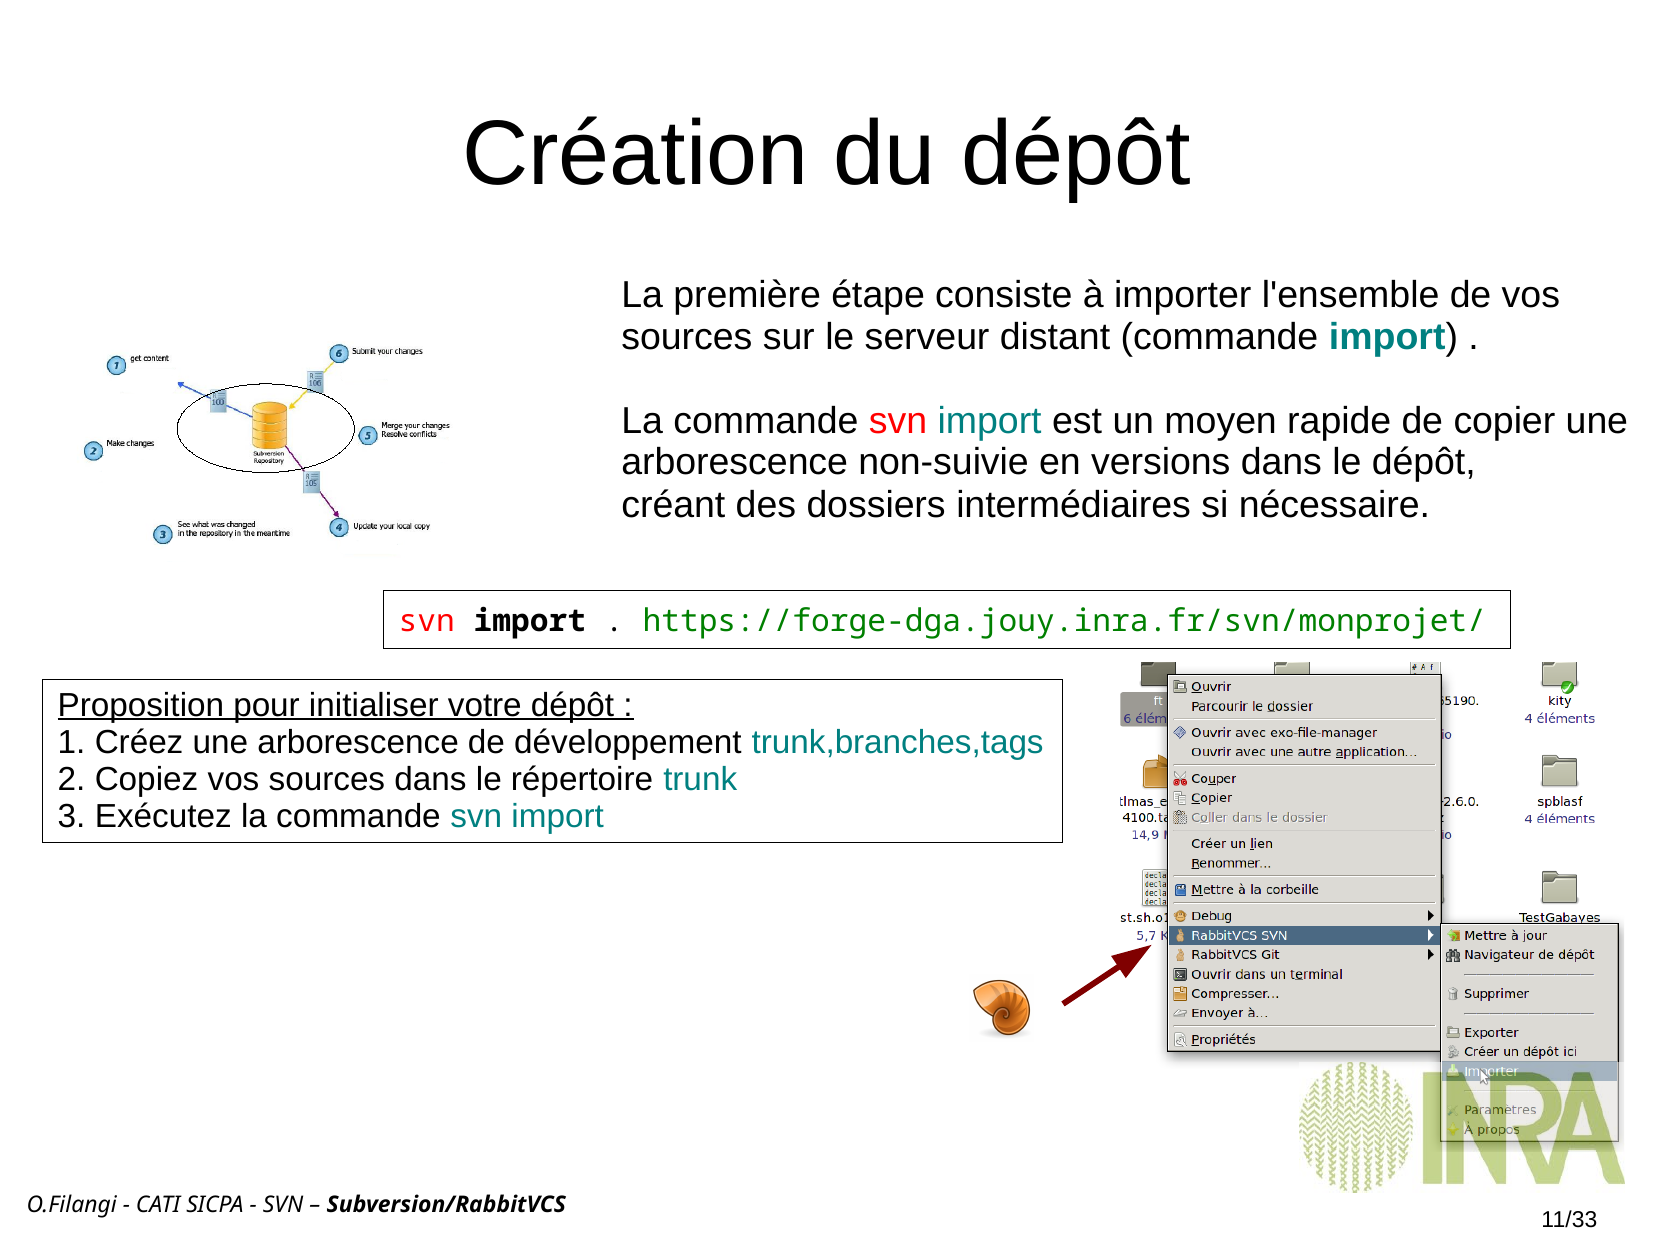

# Création du dépôt
La première étape consiste à importer l'ensemble de vos
sources sur le serveur distant (commande import) .
La commande svn import est un moyen rapide de copier une
arborescence non-suivie en versions dans le dépôt,
créant des dossiers intermédiaires si nécessaire.
svn import . https://forge-dga.jouy.inra.fr/svn/monprojet/
Proposition pour initialiser votre dépôt :
 Créez une arborescence de développement trunk,branches,tags
 Copiez vos sources dans le répertoire trunk
 Exécutez la commande svn import
 O.Filangi - CATI SICPA - SVN – Subversion/RabbitVCS